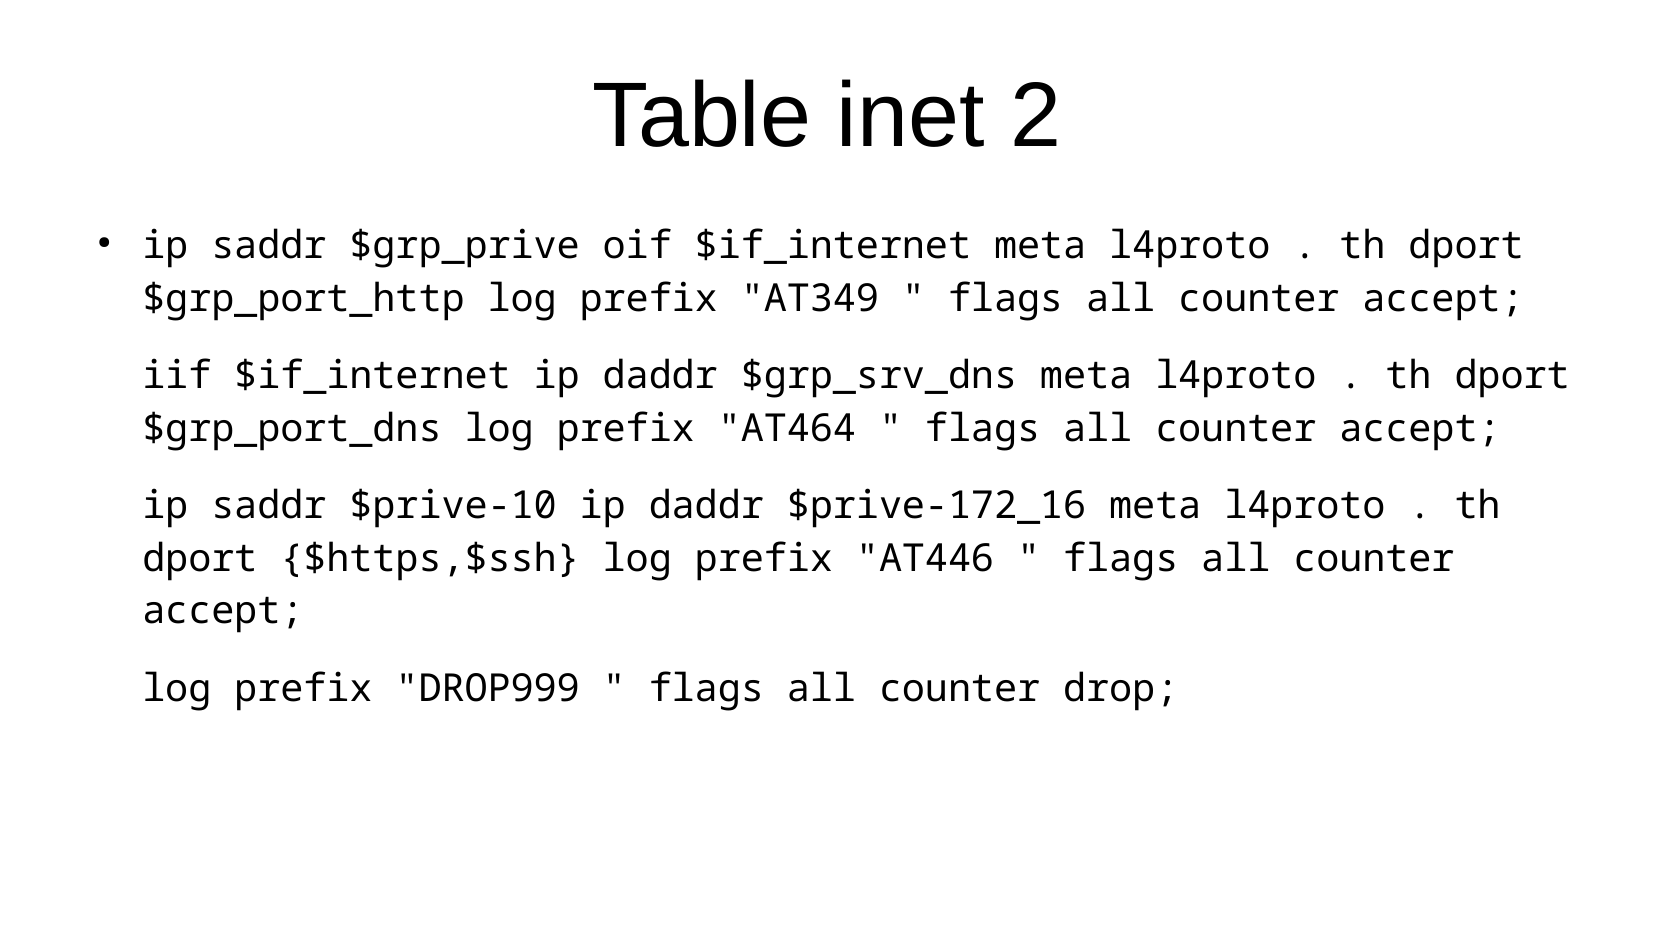

# Table inet 2
ip saddr $grp_prive oif $if_internet meta l4proto . th dport $grp_port_http log prefix "AT349 " flags all counter accept;
iif $if_internet ip daddr $grp_srv_dns meta l4proto . th dport $grp_port_dns log prefix "AT464 " flags all counter accept;
ip saddr $prive-10 ip daddr $prive-172_16 meta l4proto . th dport {$https,$ssh} log prefix "AT446 " flags all counter accept;
log prefix "DROP999 " flags all counter drop;